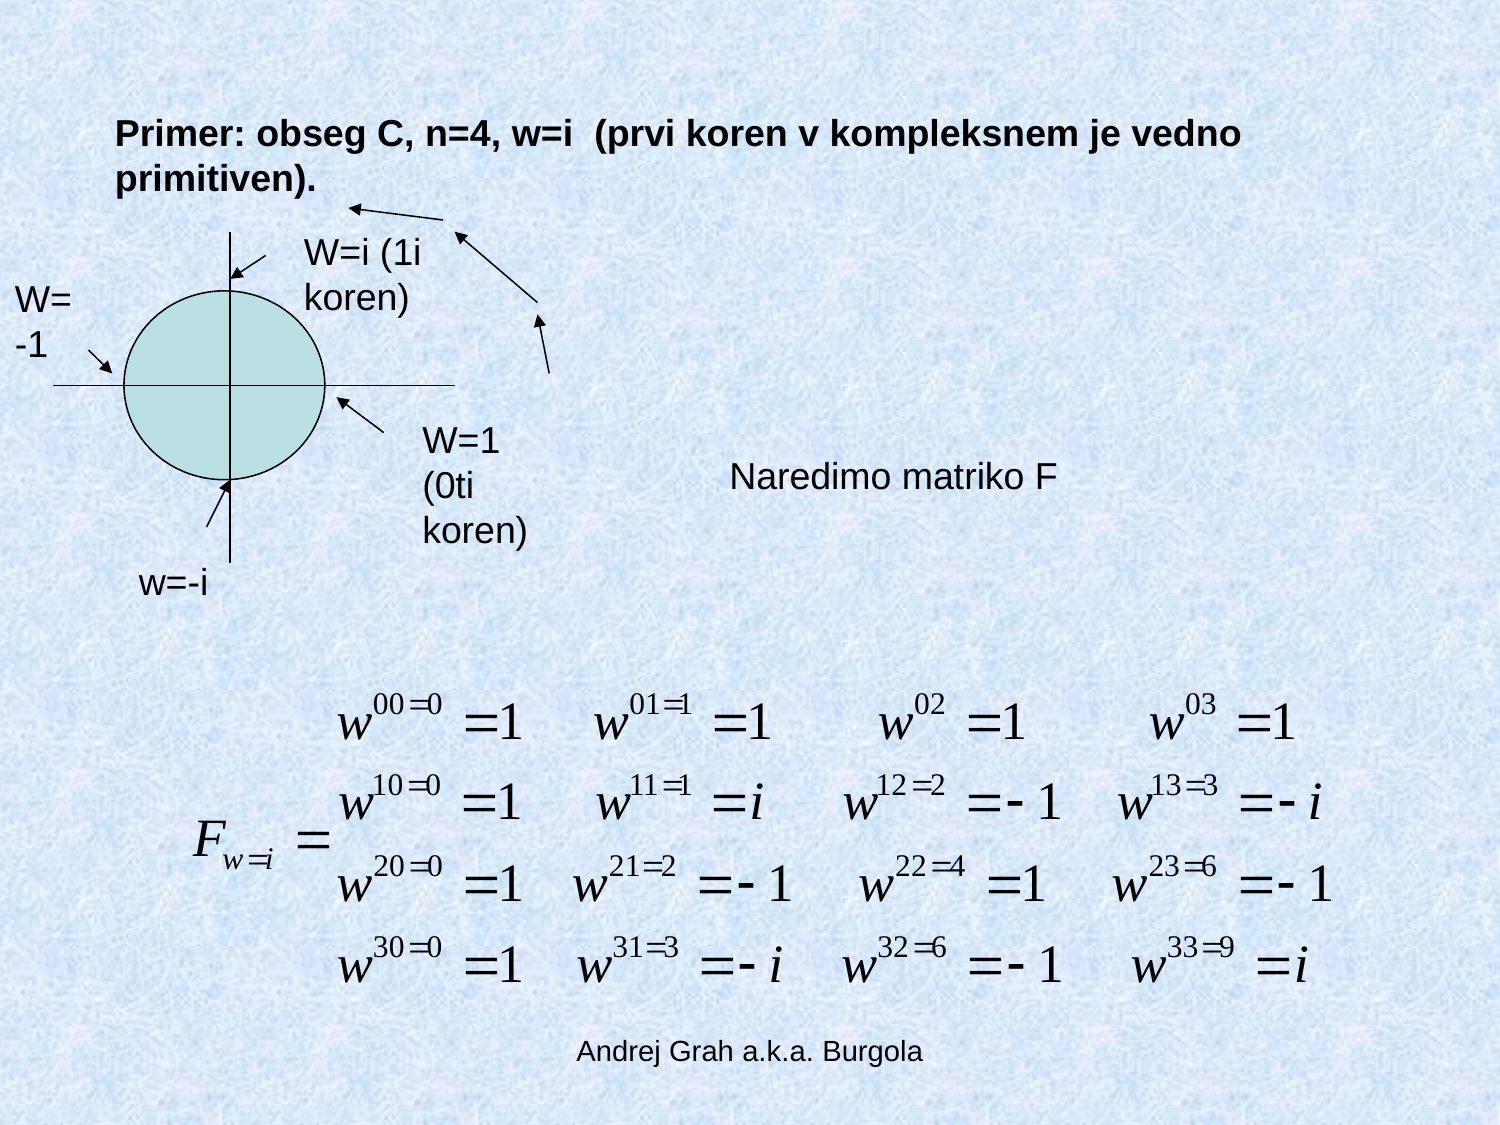

Primer: obseg C, n=4, w=i (prvi koren v kompleksnem je vedno primitiven).
W=i (1i koren)
W=-1
W=1 (0ti koren)
Naredimo matriko F
w=-i
Andrej Grah a.k.a. Burgola